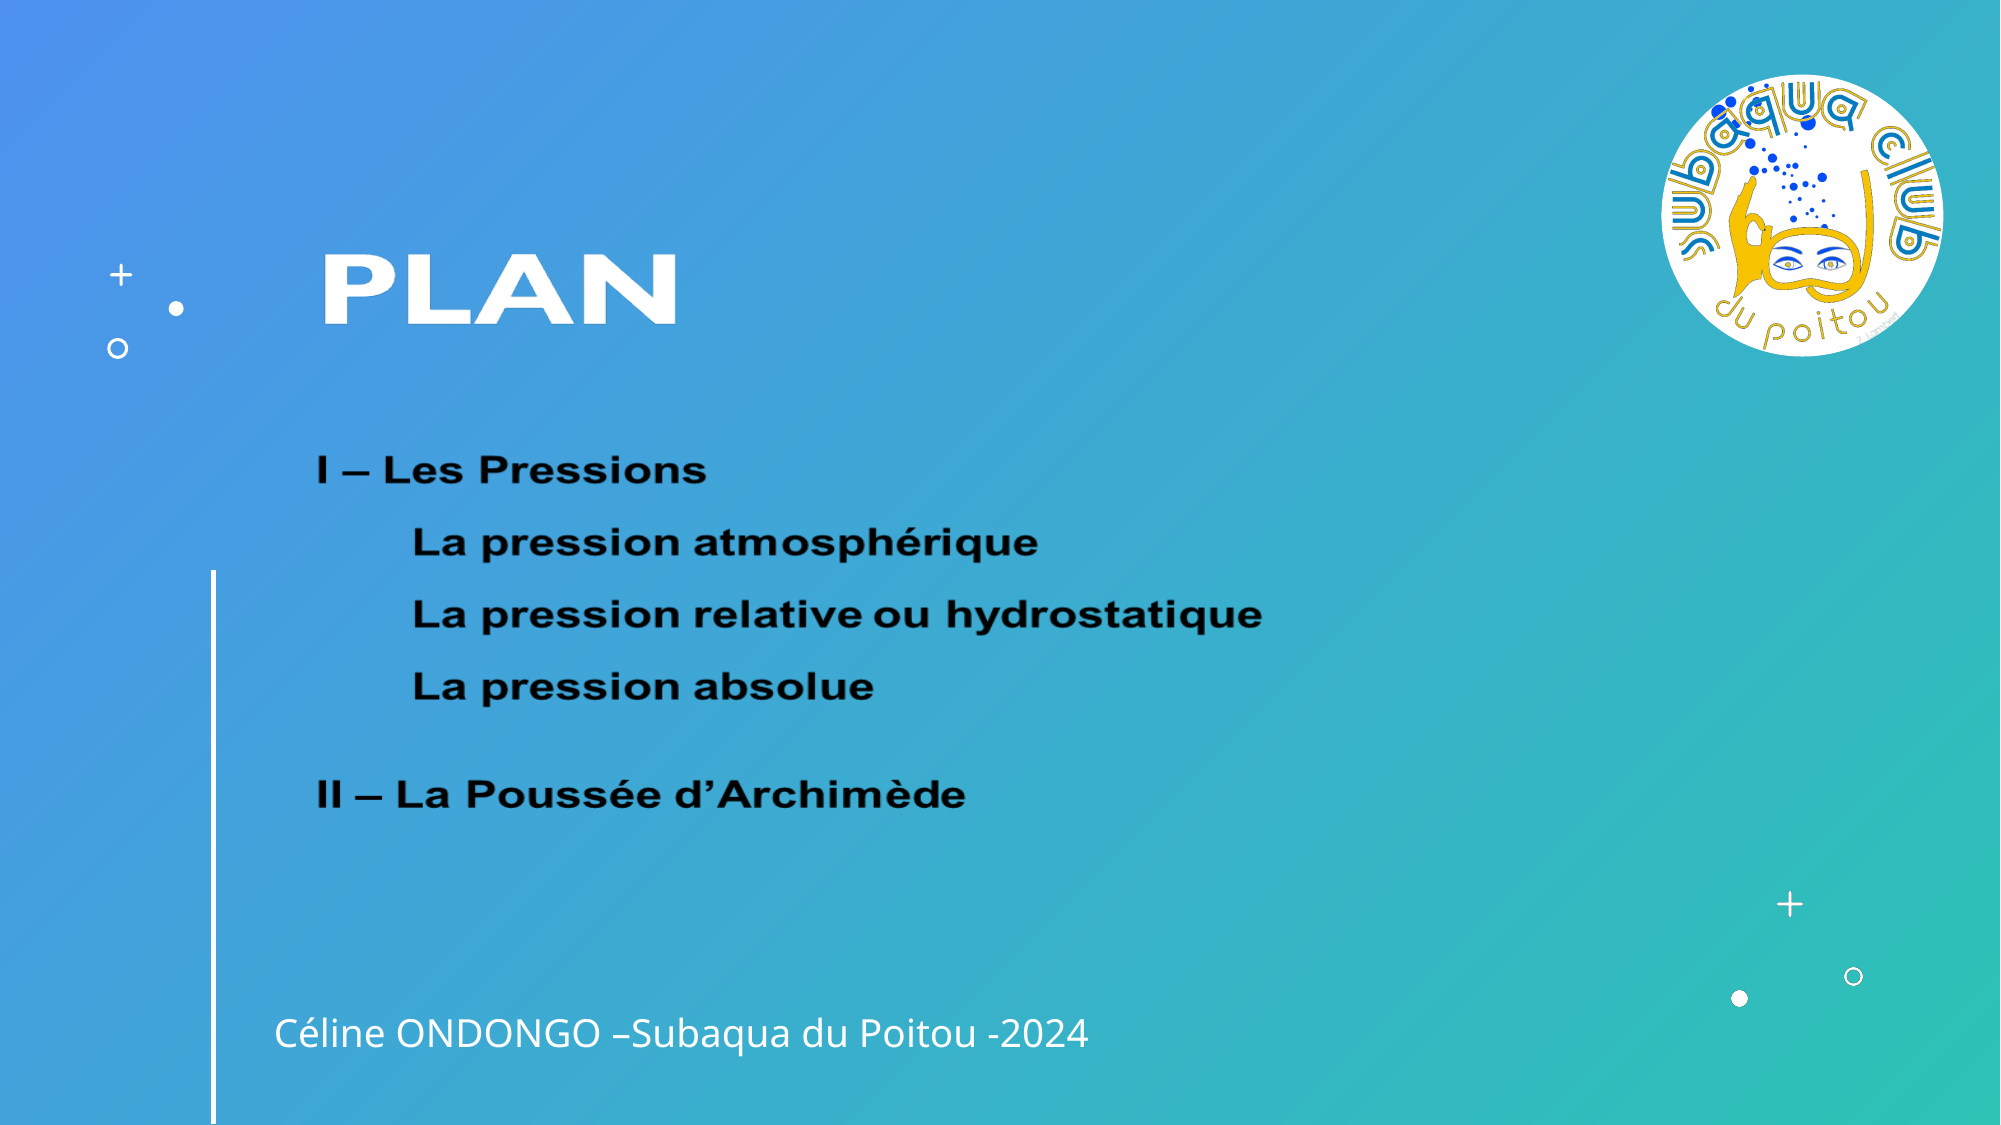

# Céline ONDONGO –Subaqua du Poitou -2024